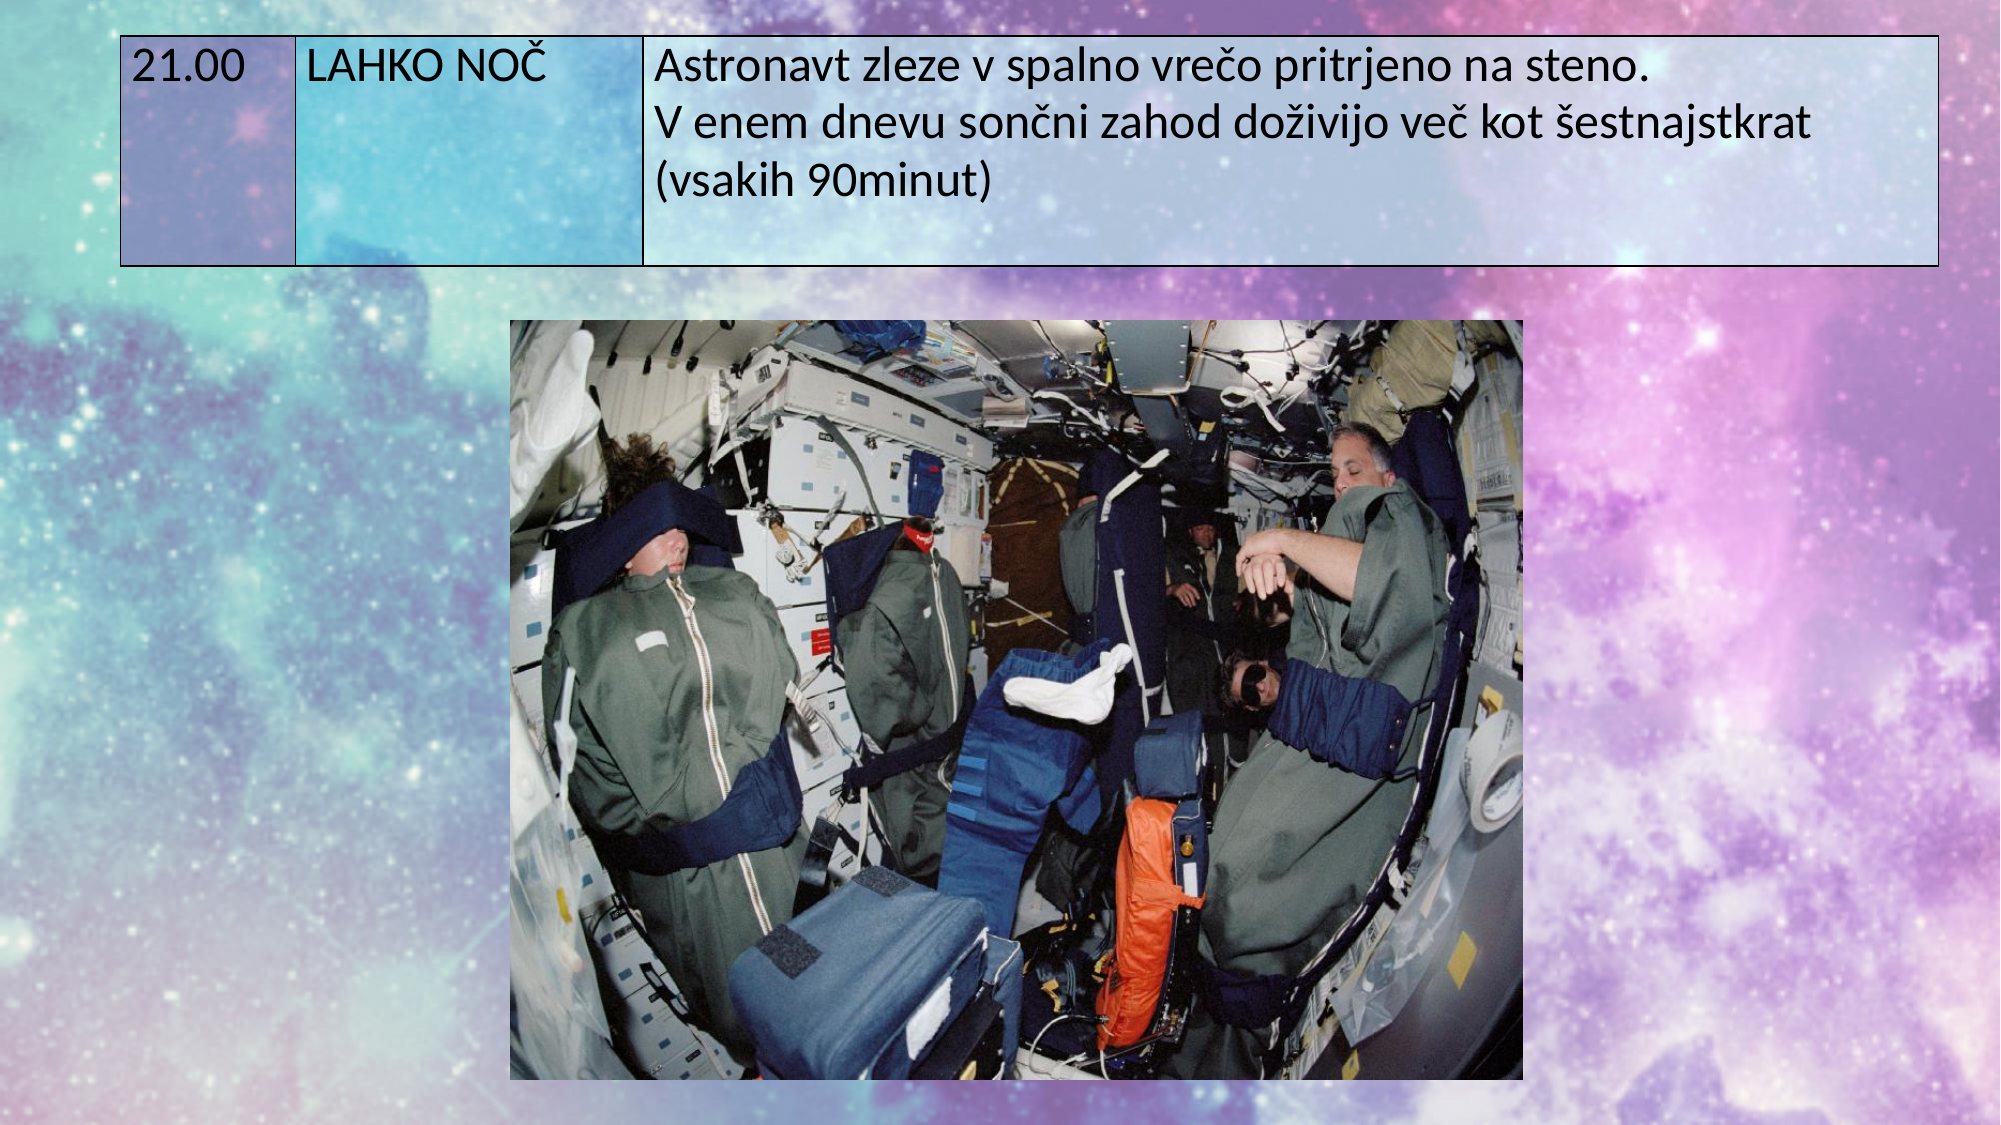

| 21.00 | LAHKO NOČ | Astronavt zleze v spalno vrečo pritrjeno na steno. V enem dnevu sončni zahod doživijo več kot šestnajstkrat (vsakih 90minut) |
| --- | --- | --- |